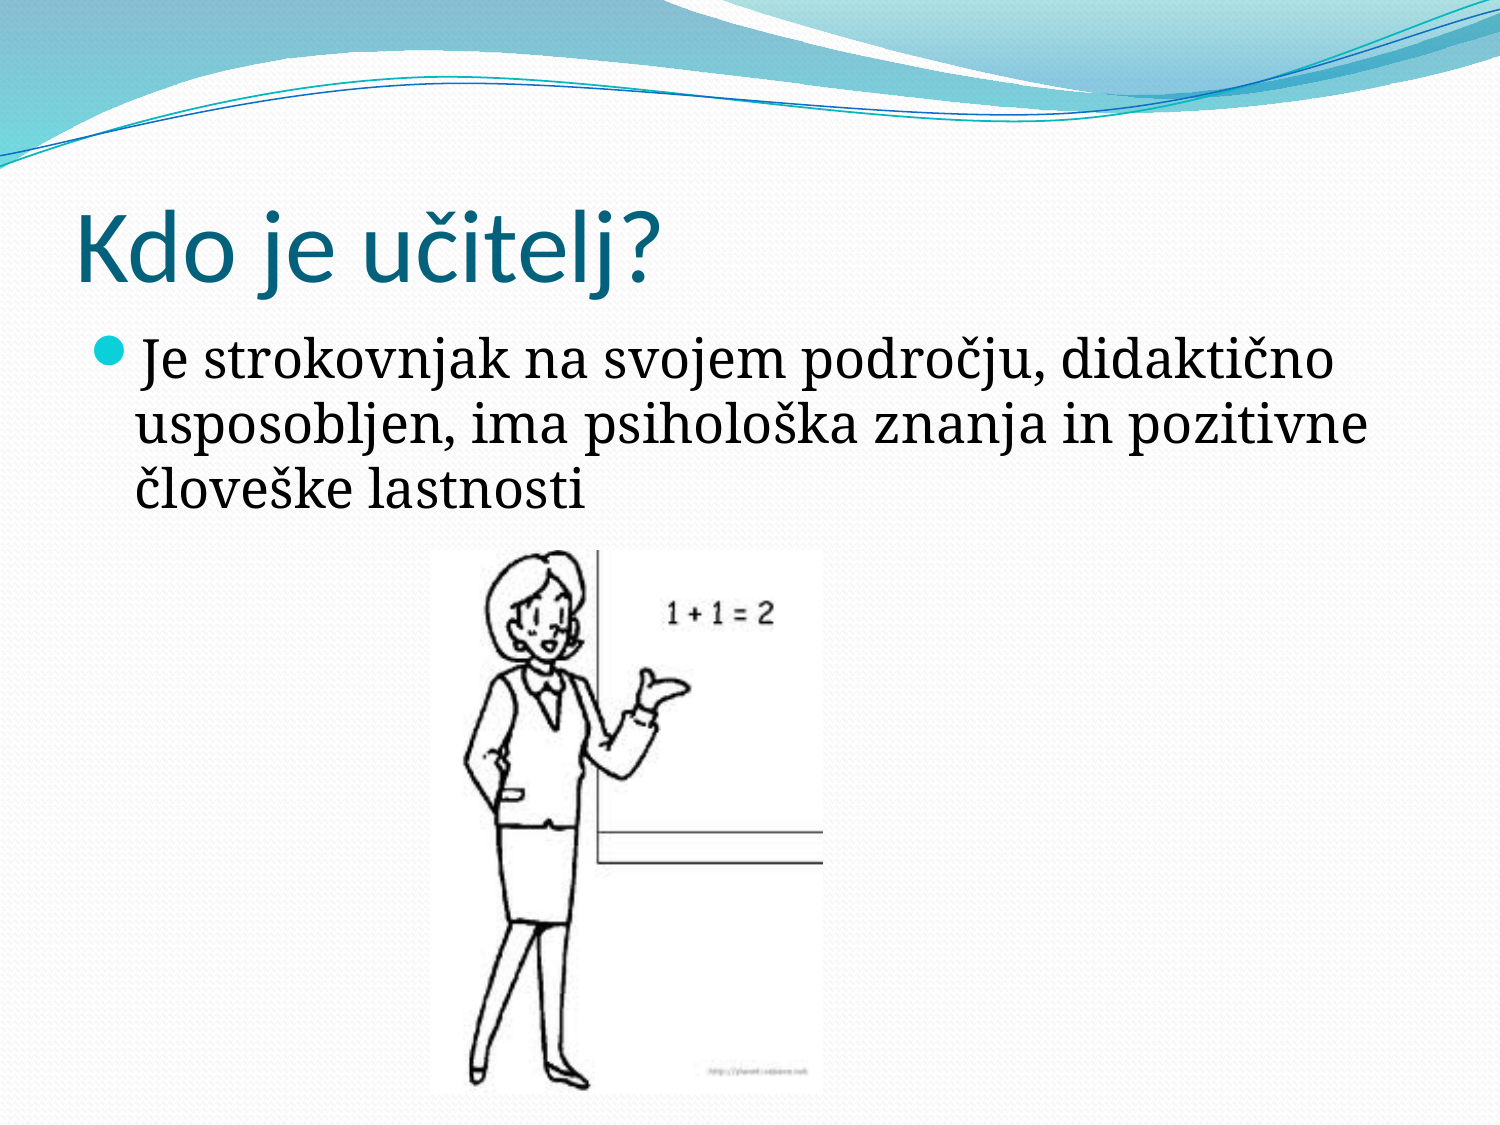

# Kdo je učitelj?
Je strokovnjak na svojem področju, didaktično usposobljen, ima psihološka znanja in pozitivne človeške lastnosti